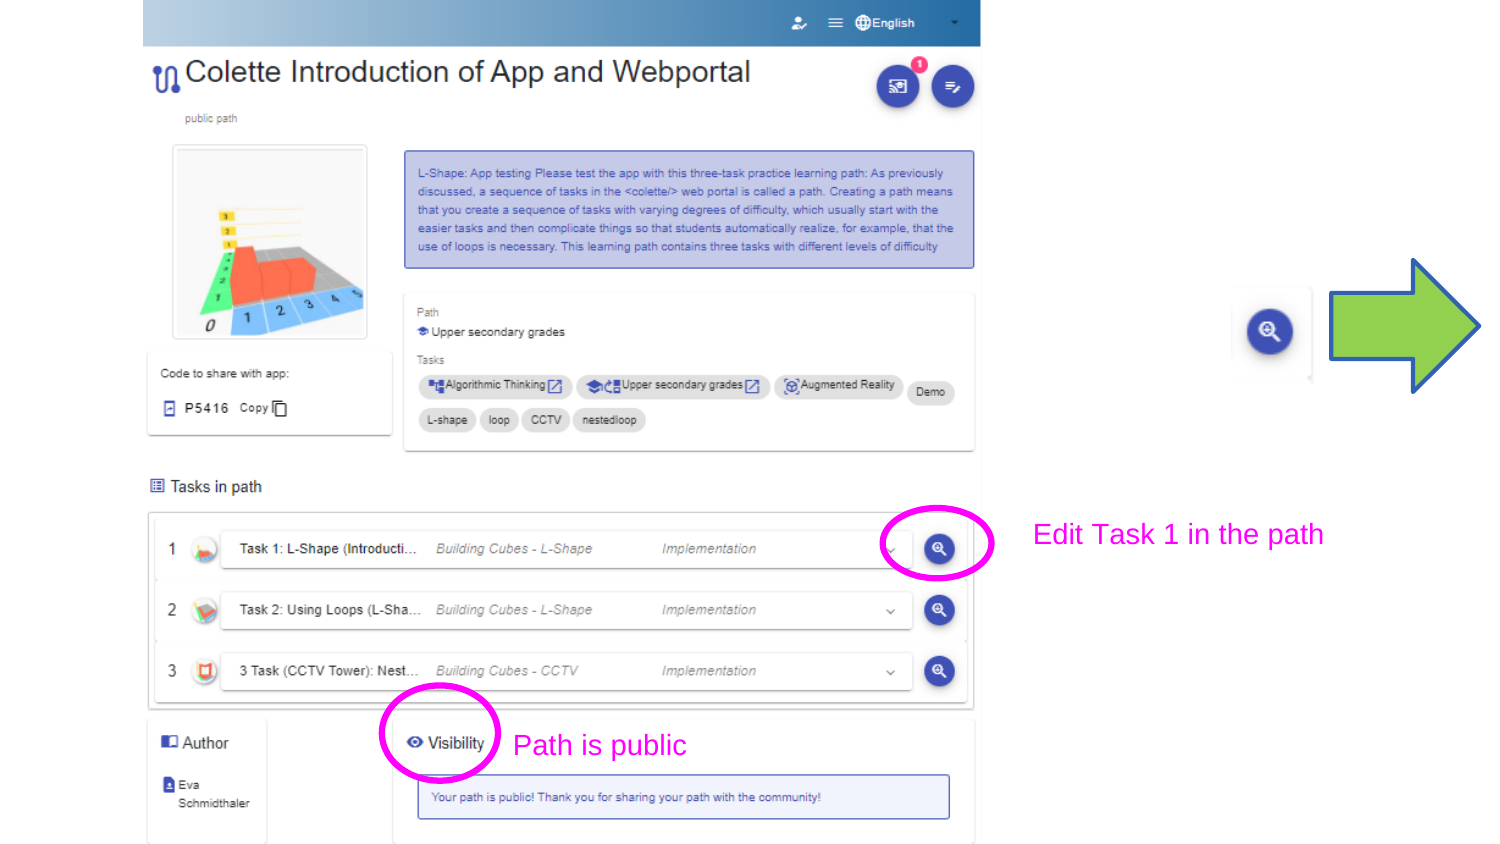

Edit Task 1 in the path
Path is public